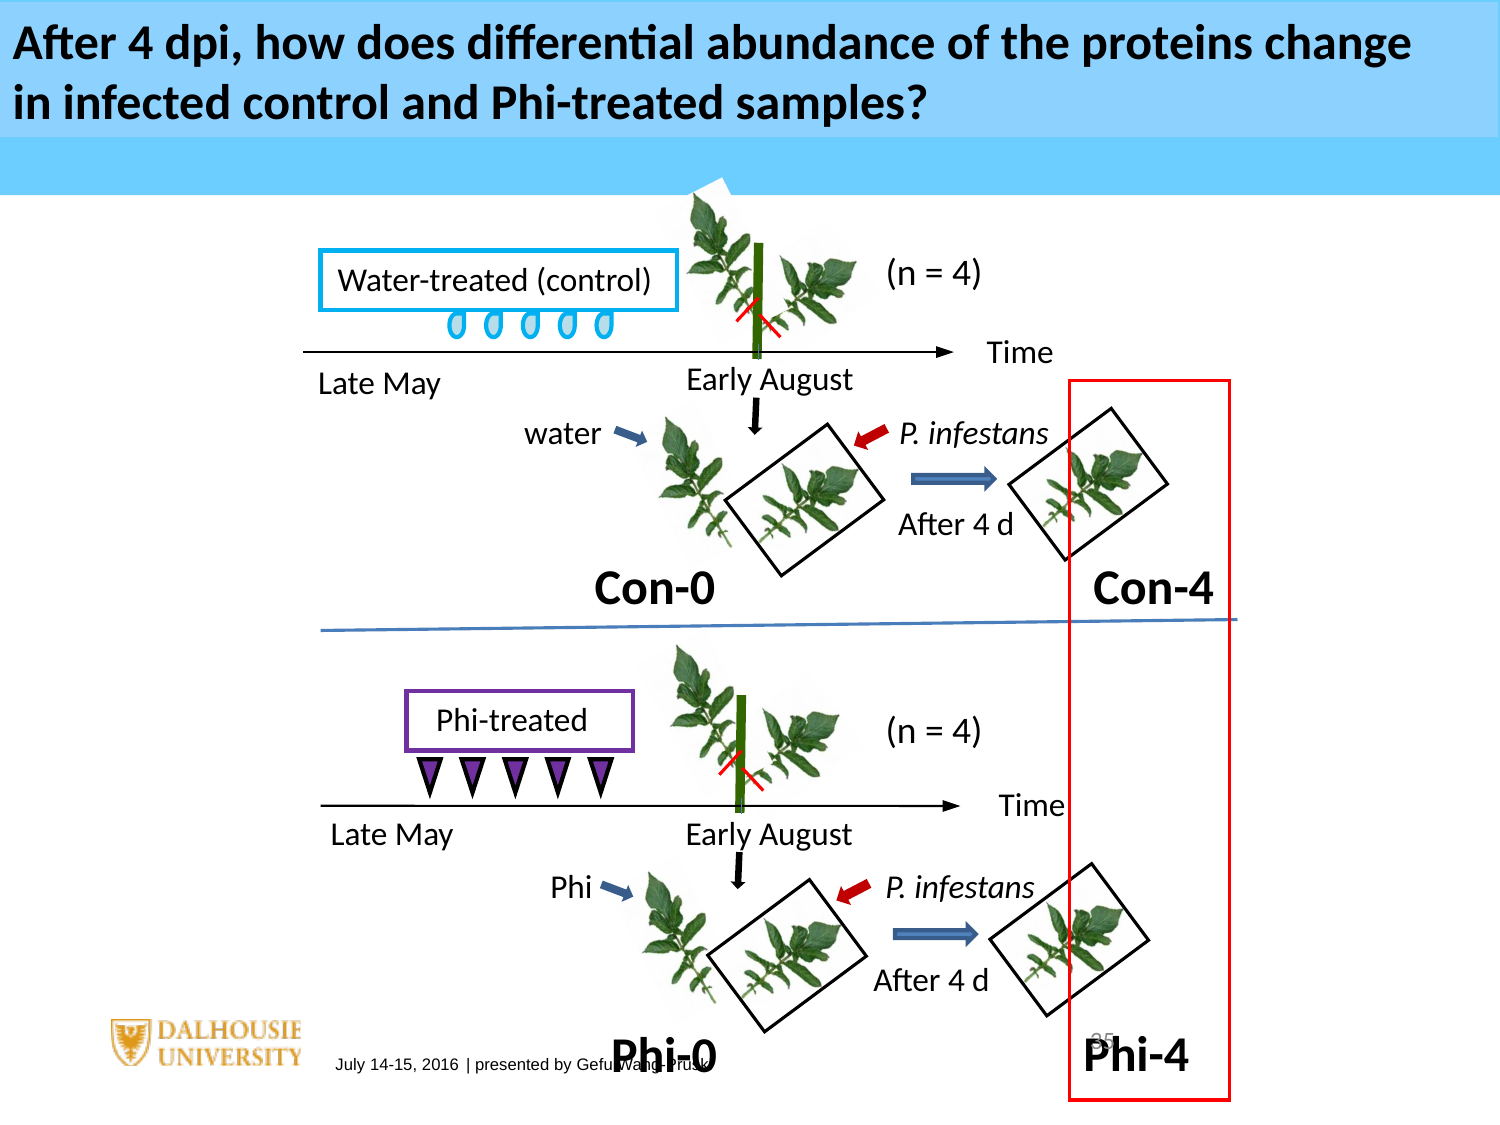

After 4 dpi, how does differential abundance of the proteins change in infected control and Phi-treated samples?
Water-treated (control)
Early August
water
P. infestans
After 4 d
 Con-0
Con-4
(n = 4)
Time
Late May
Phi-treated
Time
Phi
P. infestans
After 4 d
 Phi-4
 Phi-0
(n = 4)
Late May
Early August